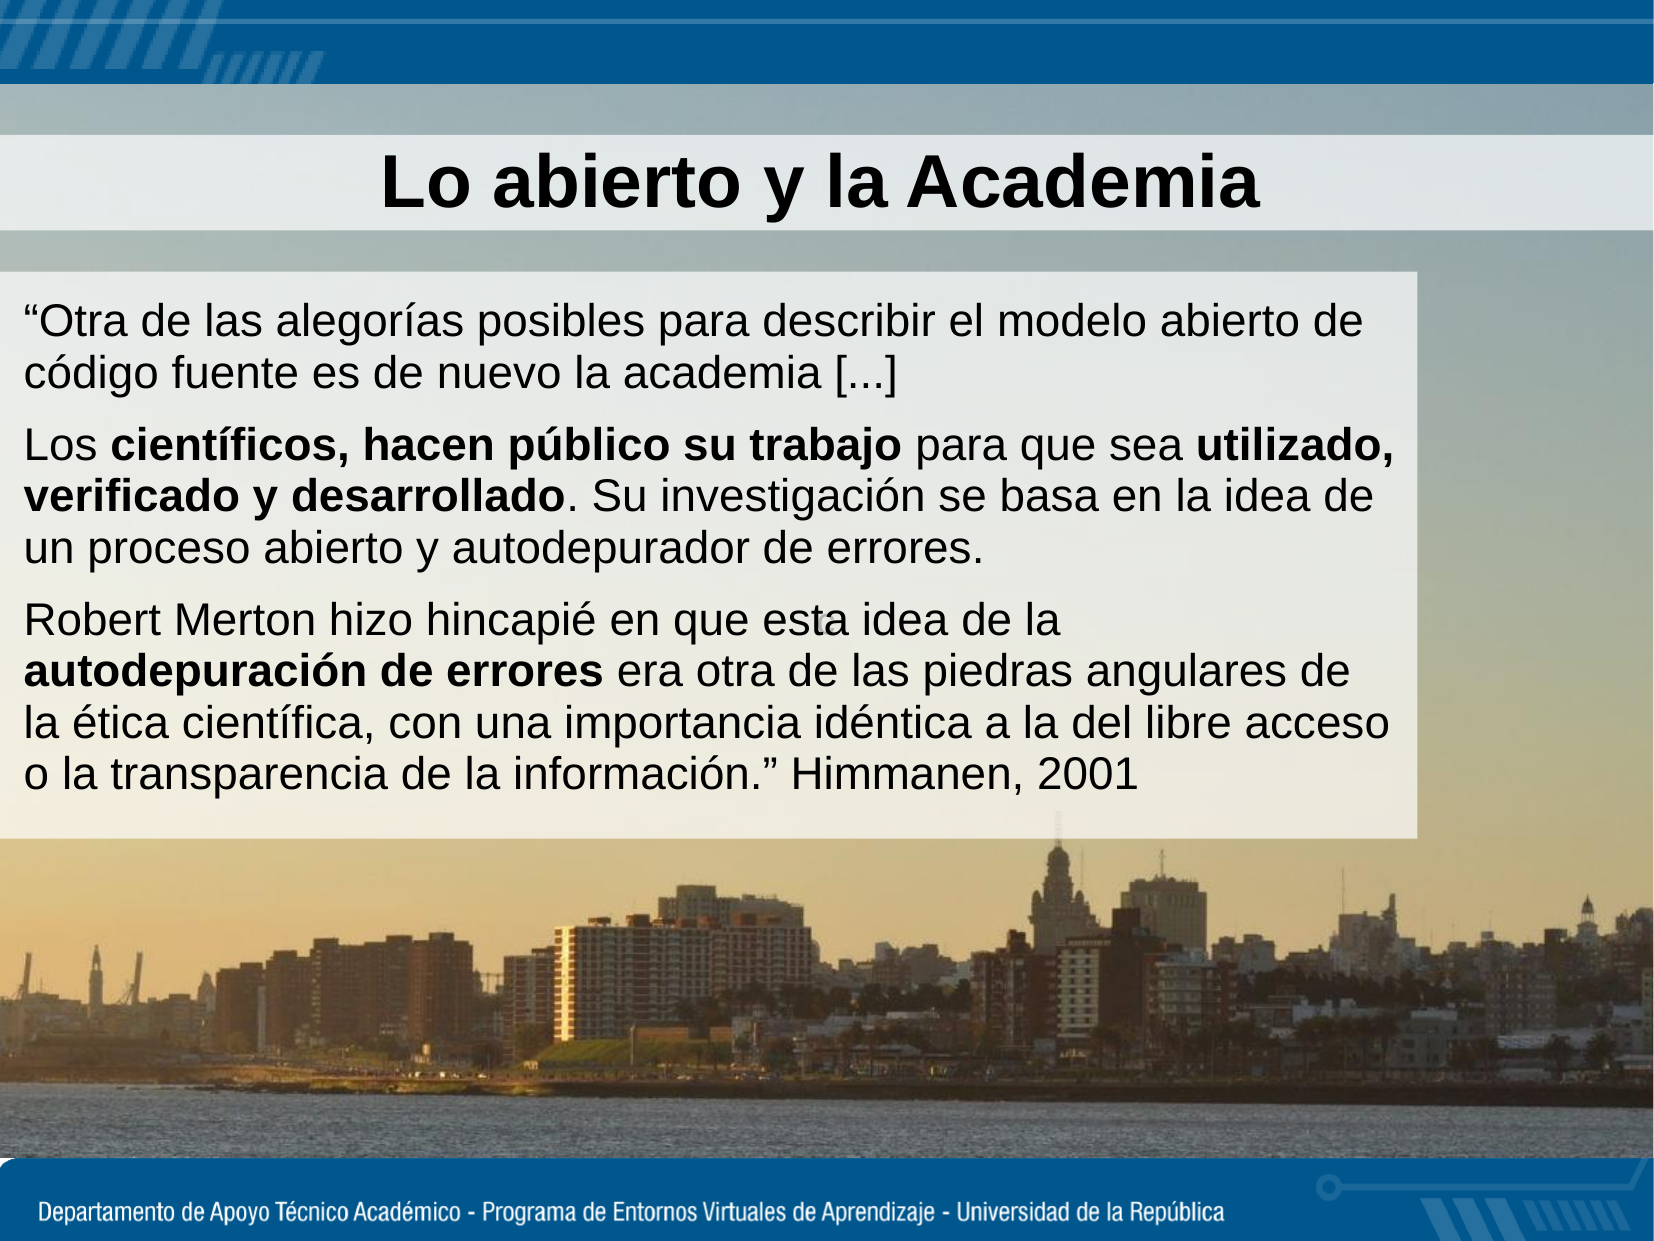

c
# Lo abierto y la Academia
“Otra de las alegorías posibles para describir el modelo abierto de código fuente es de nuevo la academia [...]
Los científicos, hacen público su trabajo para que sea utilizado, verificado y desarrollado. Su investigación se basa en la idea de un proceso abierto y autodepurador de errores.
Robert Merton hizo hincapié en que esta idea de la autodepuración de errores era otra de las piedras angulares de la ética científica, con una importancia idéntica a la del libre acceso o la transparencia de la información.” Himmanen, 2001